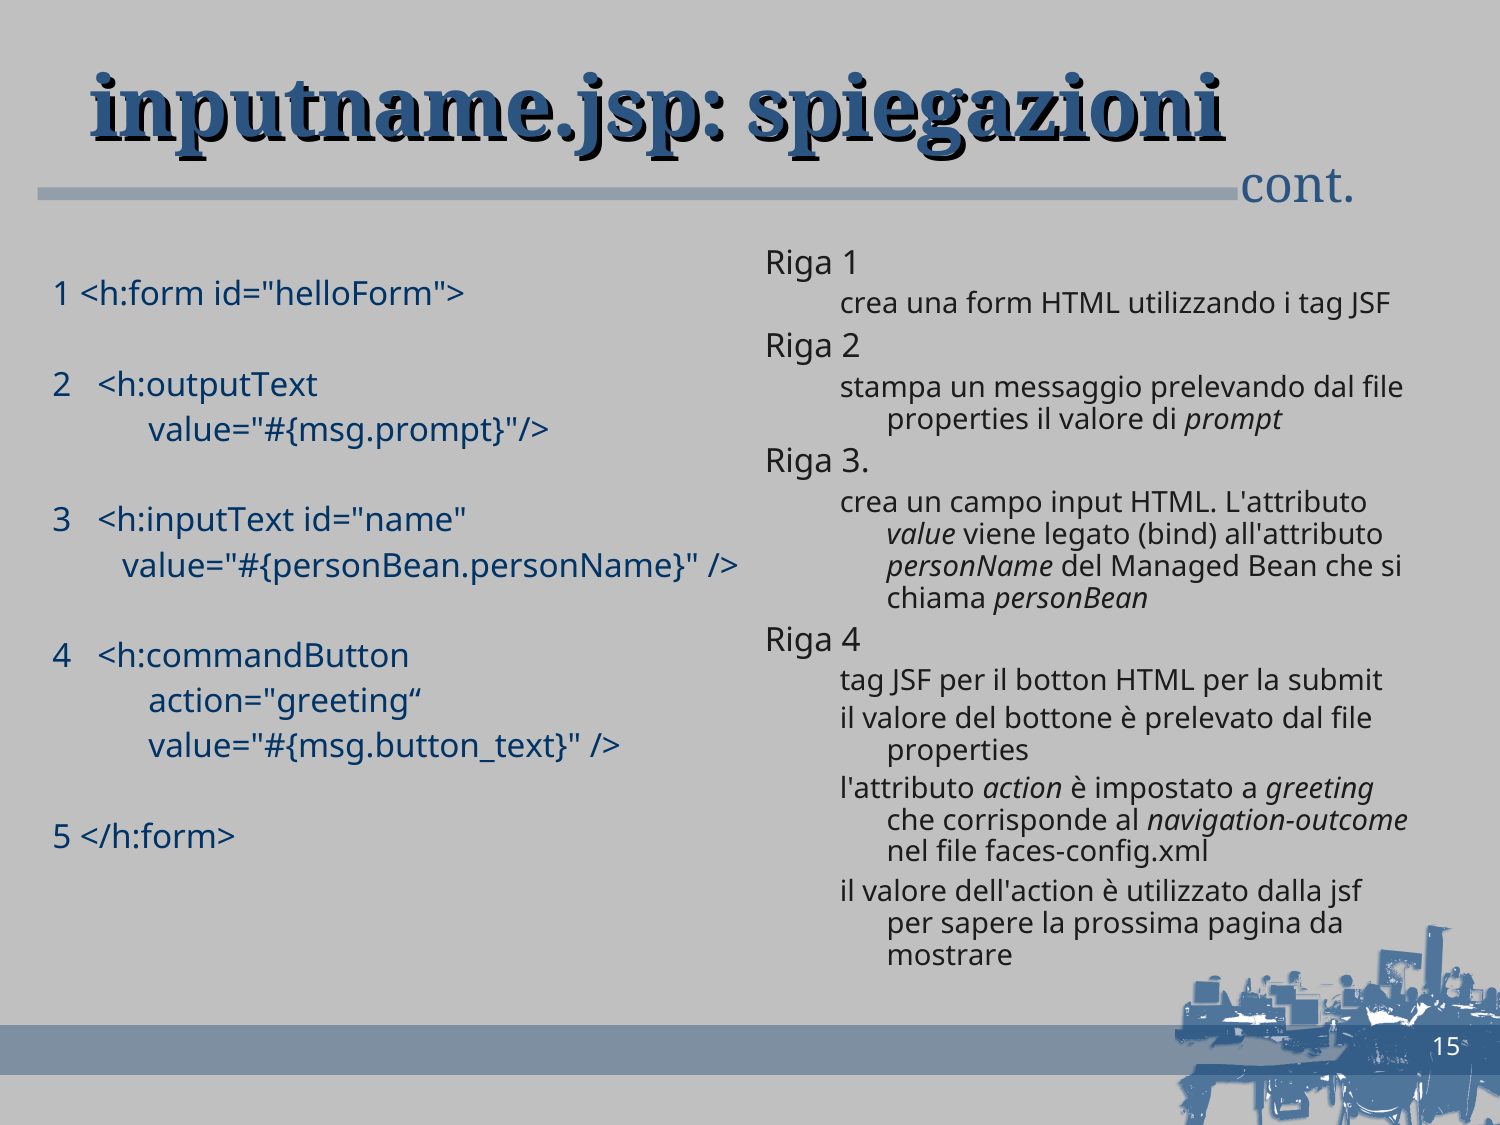

# inputname.jsp: spiegazioni
cont.
Riga 1
crea una form HTML utilizzando i tag JSF
Riga 2
stampa un messaggio prelevando dal file properties il valore di prompt
Riga 3.
crea un campo input HTML. L'attributo value viene legato (bind) all'attributo personName del Managed Bean che si chiama personBean
Riga 4
tag JSF per il botton HTML per la submit
il valore del bottone è prelevato dal file properties
l'attributo action è impostato a greeting che corrisponde al navigation-outcome nel file faces-config.xml
il valore dell'action è utilizzato dalla jsf per sapere la prossima pagina da mostrare
1 <h:form id="helloForm">
2 <h:outputText
 value="#{msg.prompt}"/>
3 <h:inputText id="name"
 value="#{personBean.personName}" />
4 <h:commandButton
 action="greeting“
 value="#{msg.button_text}" />
5 </h:form>